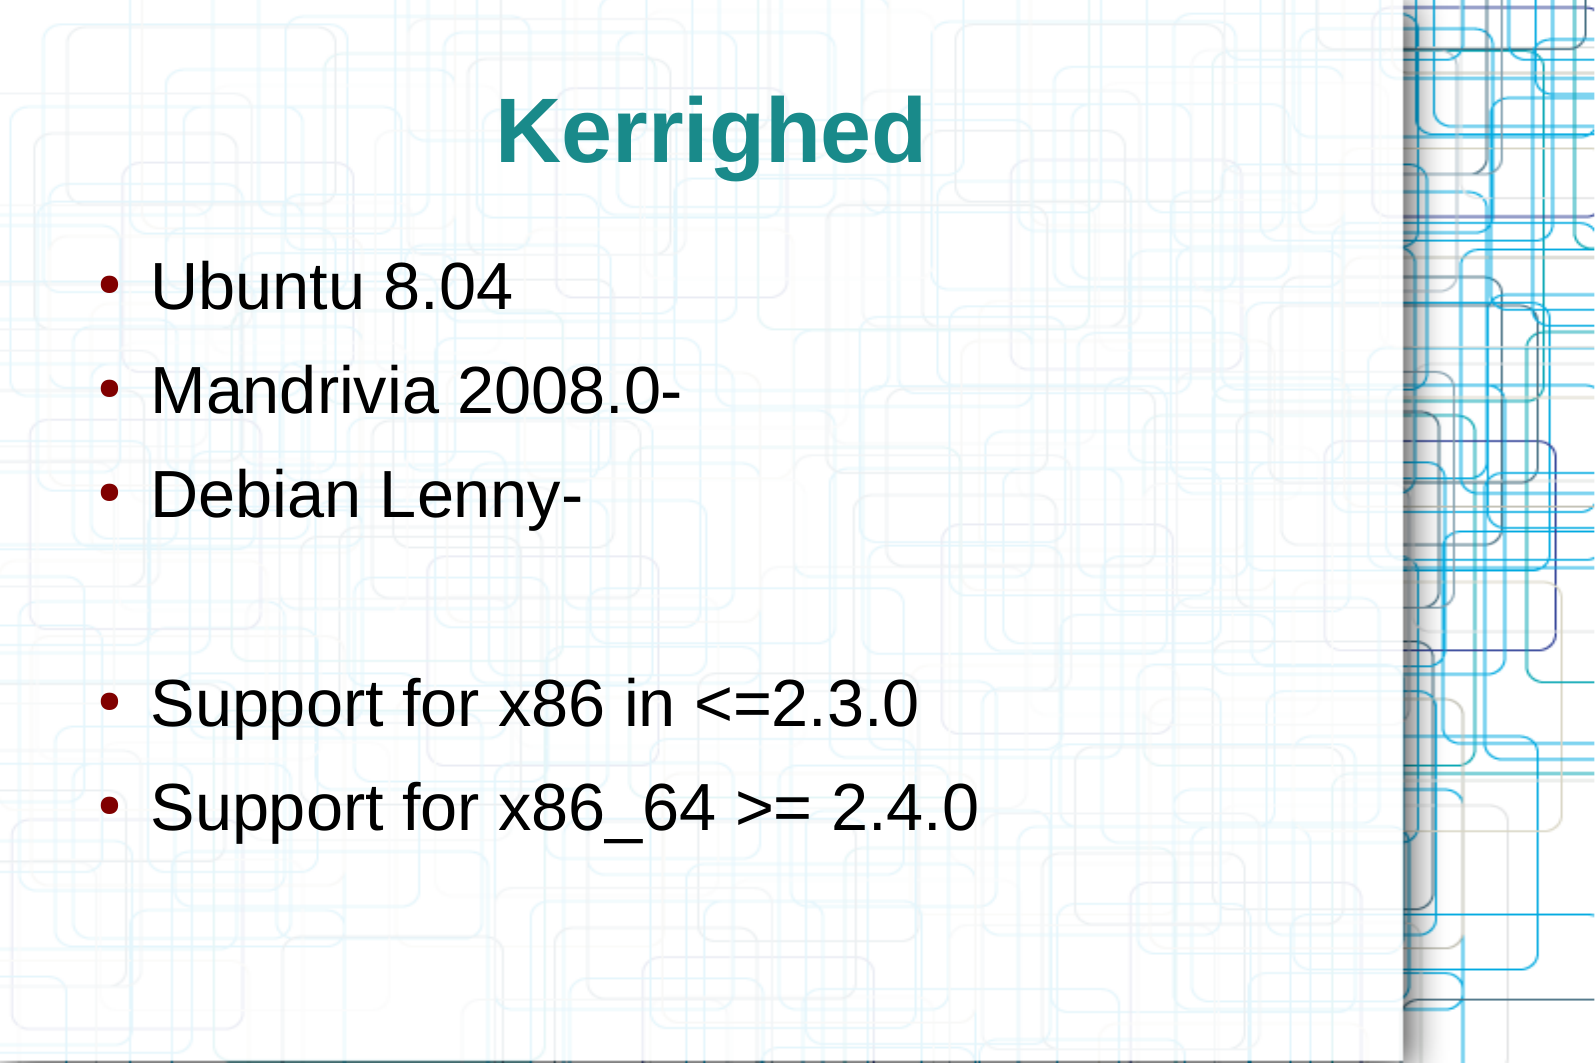

# Kerrighed
Ubuntu 8.04
Mandrivia 2008.0-
Debian Lenny-
Support for x86 in <=2.3.0
Support for x86_64 >= 2.4.0